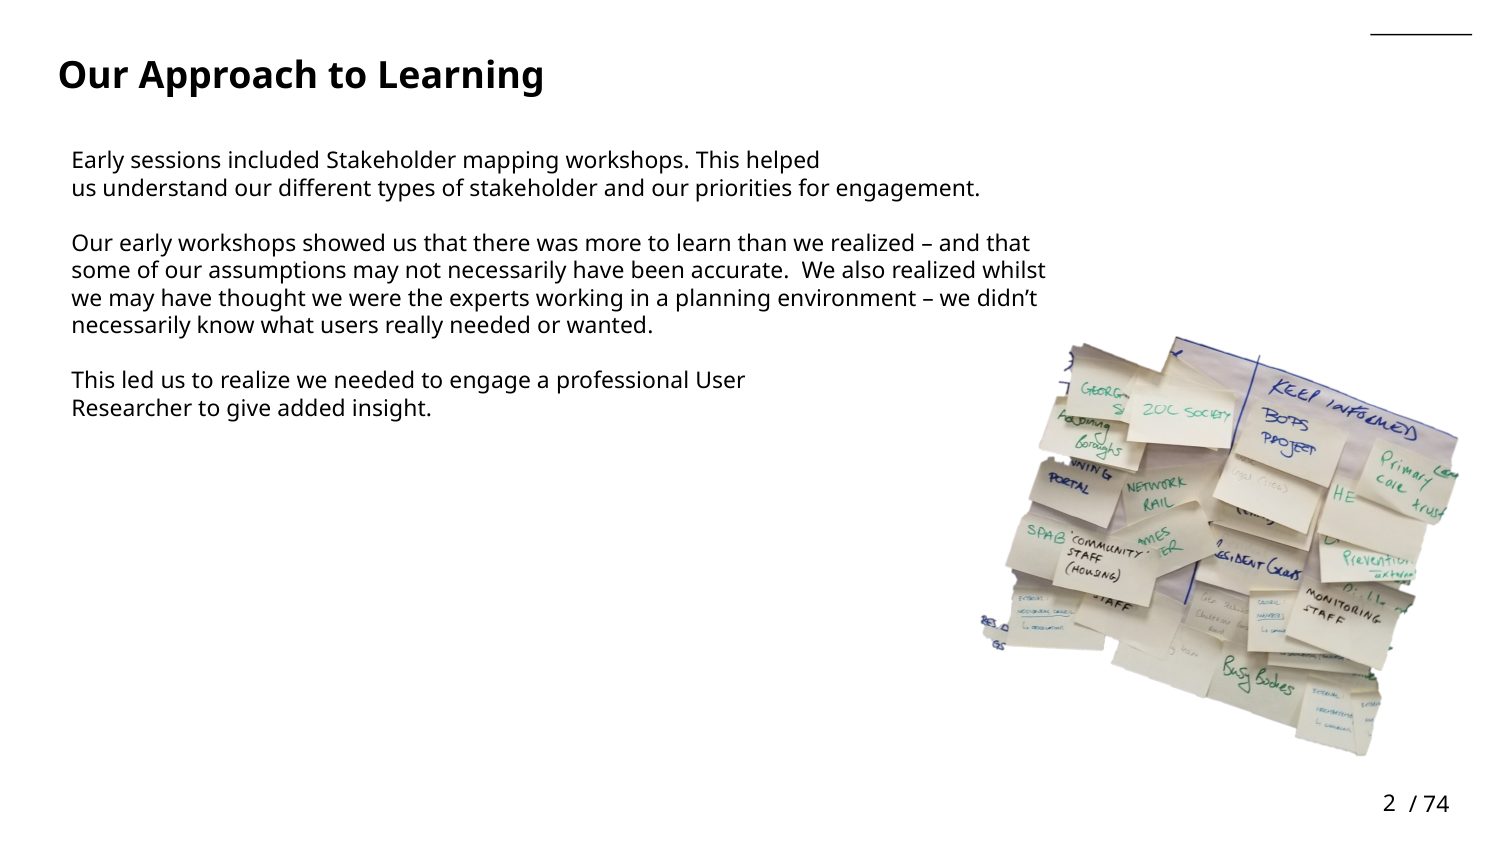

Our Approach to Learning
# Early sessions included Stakeholder mapping workshops. This helped us understand our different types of stakeholder and our priorities for engagement. Our early workshops showed us that there was more to learn than we realized – and that some of our assumptions may not necessarily have been accurate. We also realized whilst we may have thought we were the experts working in a planning environment – we didn’t necessarily know what users really needed or wanted. This led us to realize we needed to engage a professional User Researcher to give added insight.